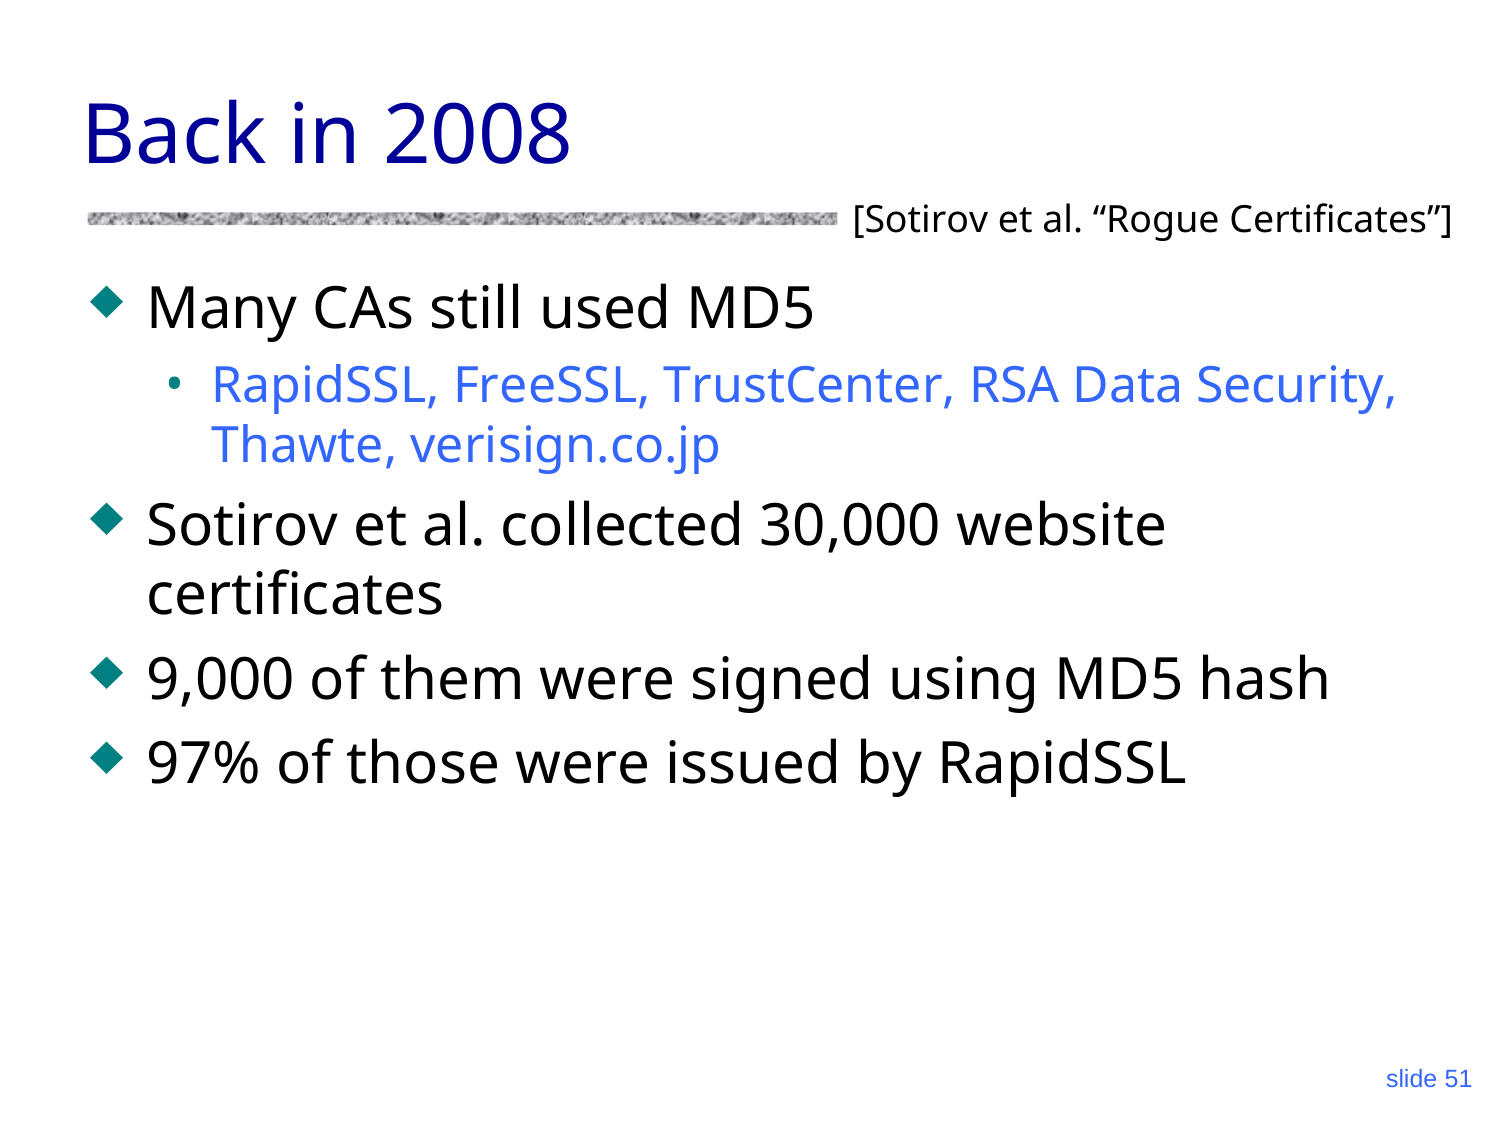

# Back in 2008
[Sotirov et al. “Rogue Certificates”]
Many CAs still used MD5
RapidSSL, FreeSSL, TrustCenter, RSA Data Security, Thawte, verisign.co.jp
Sotirov et al. collected 30,000 website certificates
9,000 of them were signed using MD5 hash
97% of those were issued by RapidSSL
slide